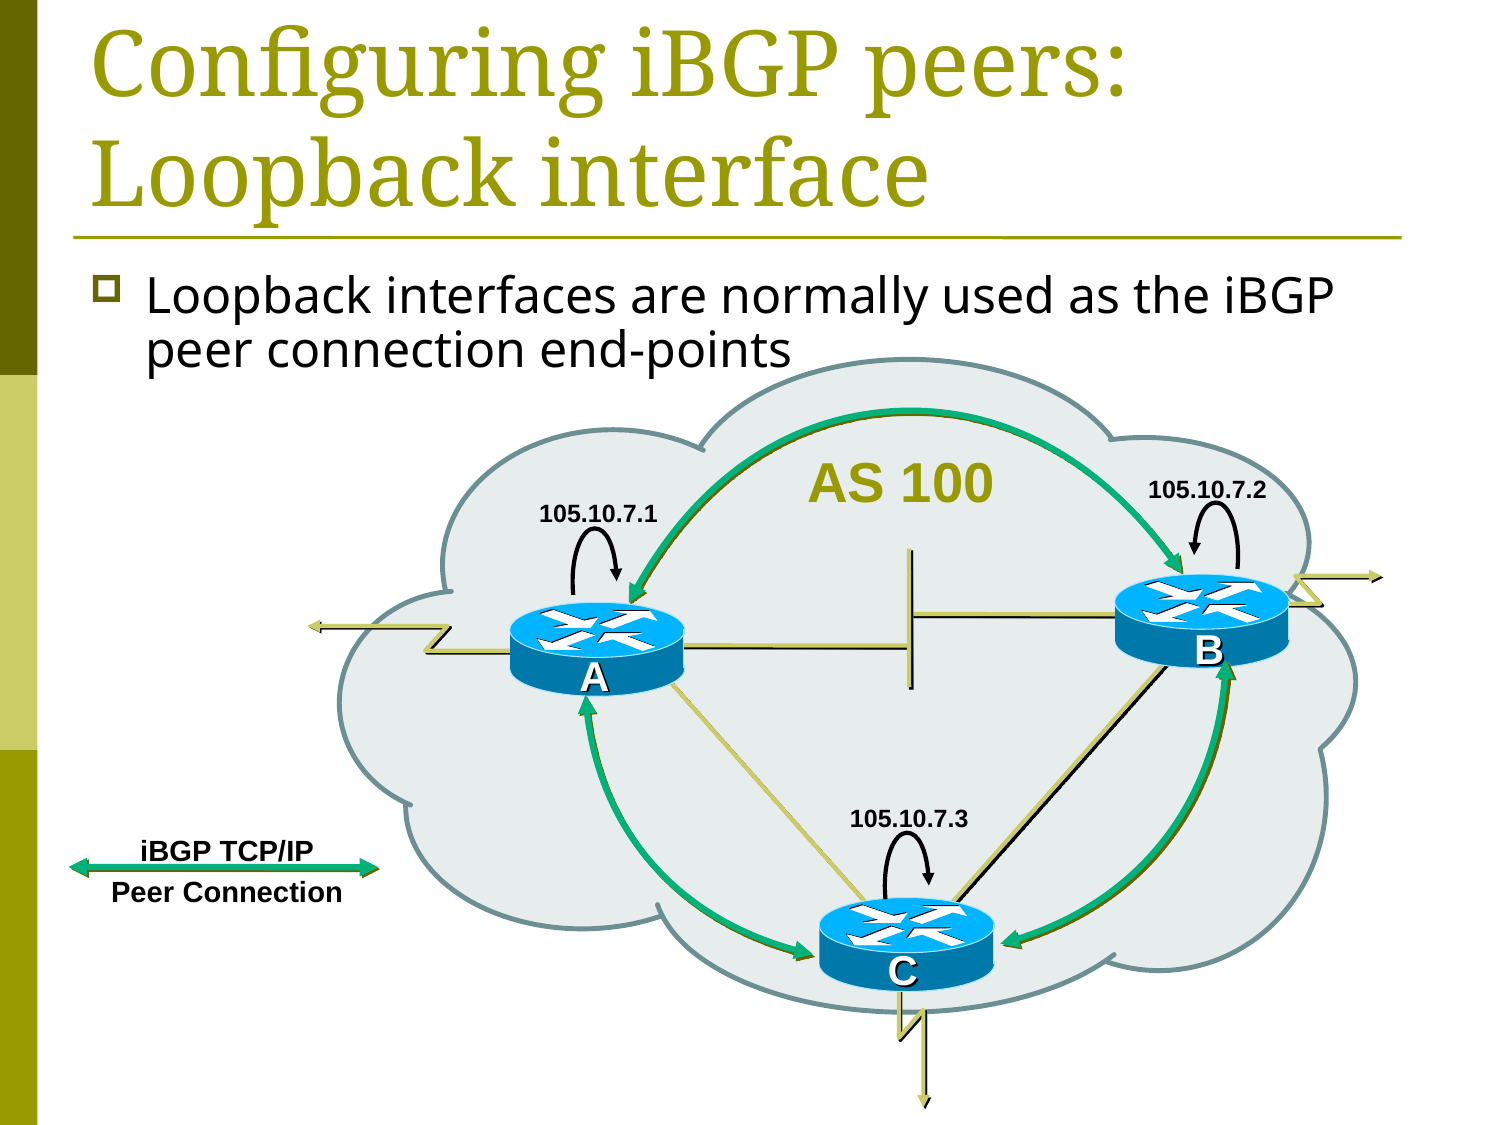

# Configuring iBGP peers: Loopback interface
Loopback interfaces are normally used as the iBGP peer connection end-points
AS 100
105.10.7.2
105.10.7.1
B
A
105.10.7.3
iBGP TCP/IP
Peer Connection
C